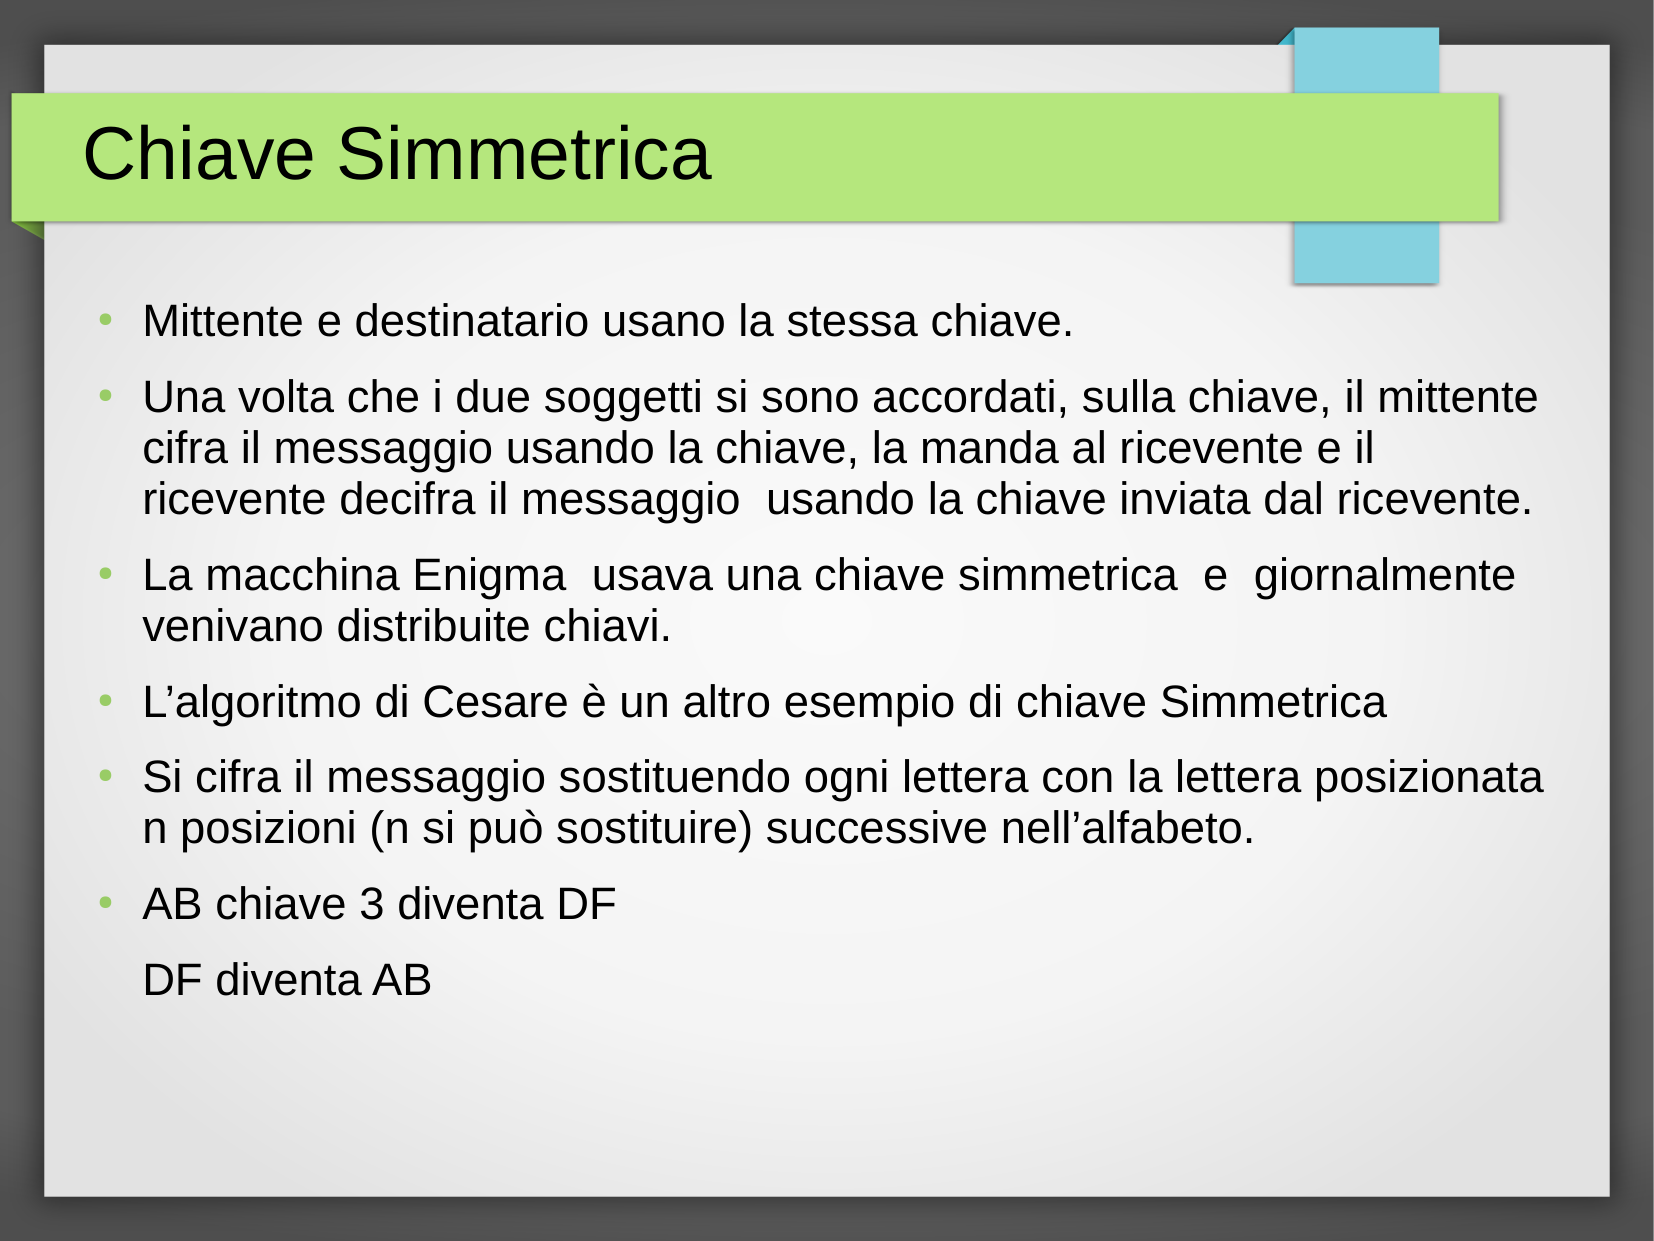

# Chiave Simmetrica
Mittente e destinatario usano la stessa chiave.
Una volta che i due soggetti si sono accordati, sulla chiave, il mittente cifra il messaggio usando la chiave, la manda al ricevente e il ricevente decifra il messaggio usando la chiave inviata dal ricevente.
La macchina Enigma usava una chiave simmetrica e giornalmente venivano distribuite chiavi.
L’algoritmo di Cesare è un altro esempio di chiave Simmetrica
Si cifra il messaggio sostituendo ogni lettera con la lettera posizionata n posizioni (n si può sostituire) successive nell’alfabeto.
AB chiave 3 diventa DF
DF diventa AB